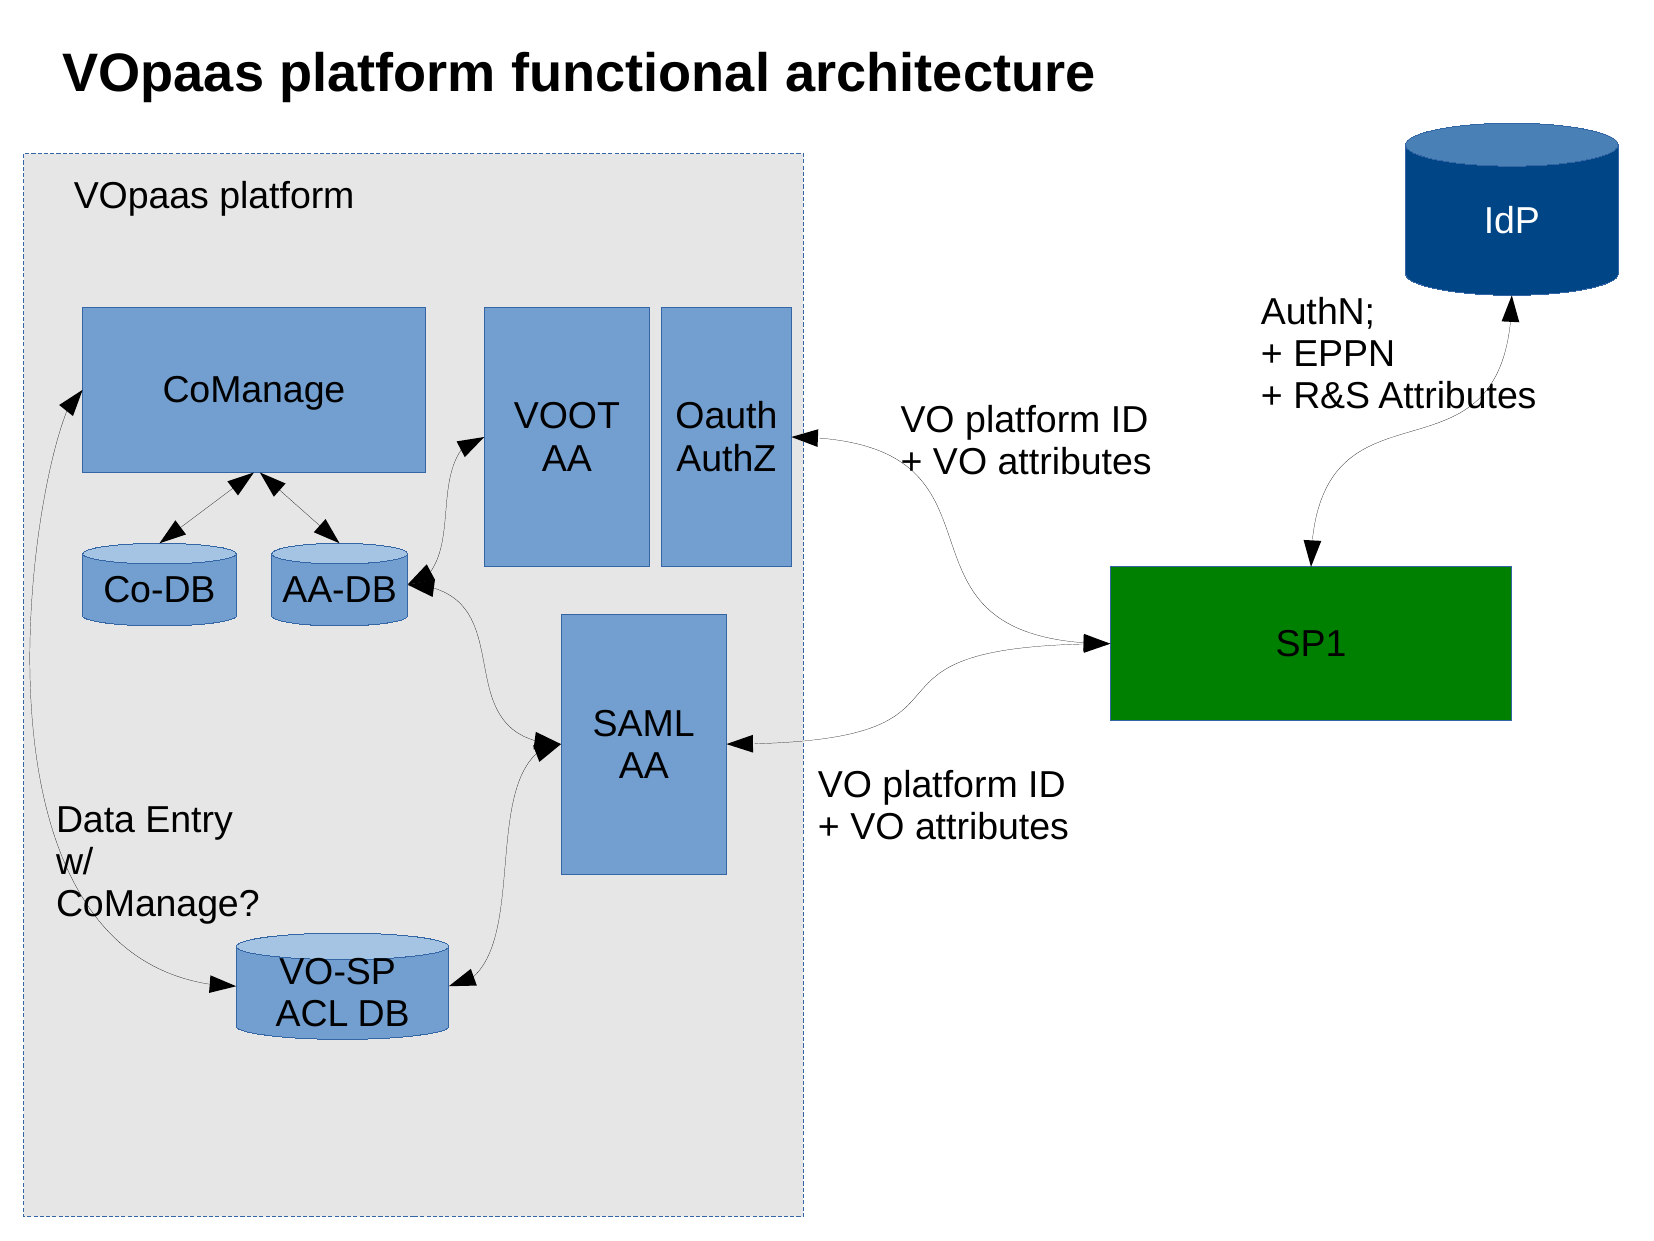

VOpaas platform functional architecture
#
IdP
VOpaas platform
AuthN;
+ EPPN
+ R&S Attributes
CoManage
VOOT
AA
Oauth
AuthZ
VO platform ID
+ VO attributes
Co-DB
AA-DB
SP1
SAML
AA
VO platform ID
+ VO attributes
Data Entry w/ CoManage?
VO-SP
ACL DB